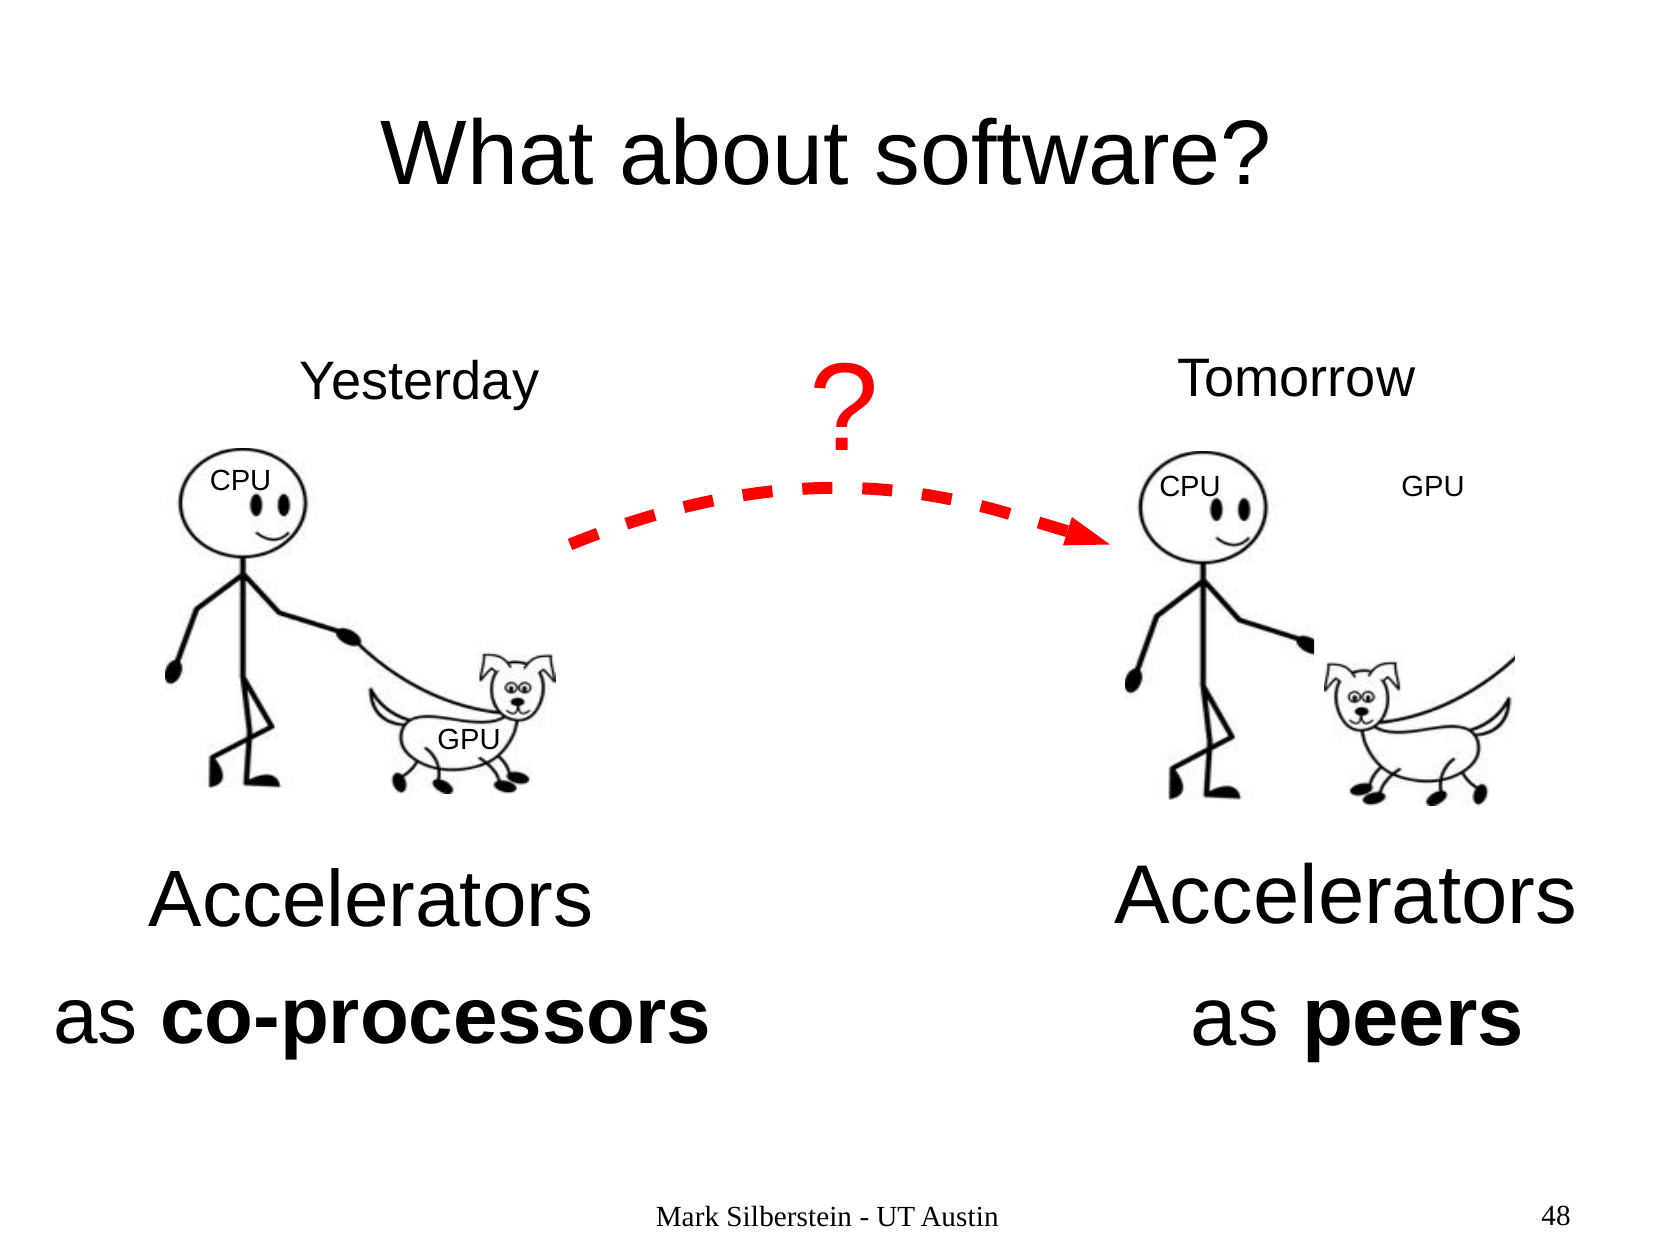

# What about software?
?
Tomorrow
Yesterday
CPU
GPU
CPU
GPU
Accelerators
as peers
Accelerators
as co-processors
48
Mark Silberstein - UT Austin